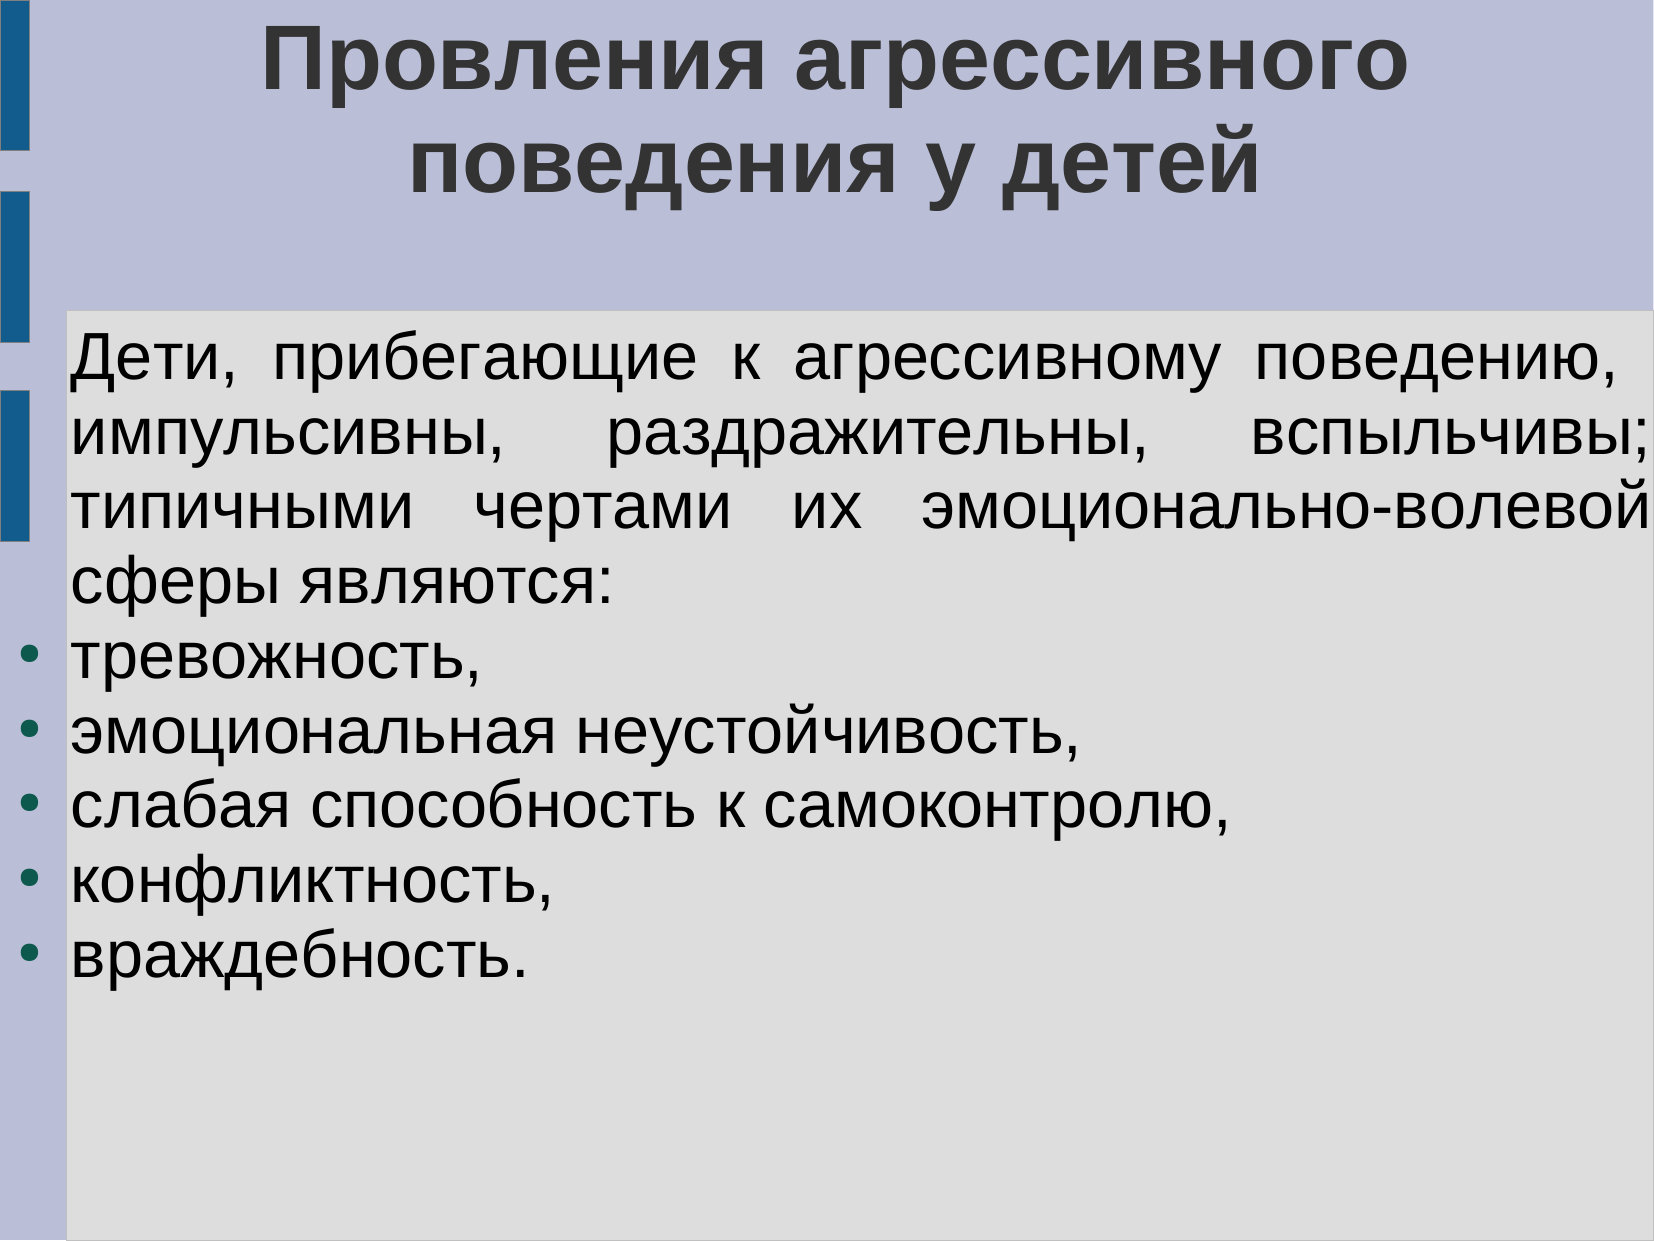

# Провления агрессивного поведения у детей
Дети, прибегающие к агрессивному поведению, импульсивны, раздражительны, вспыльчивы; типичными чертами их эмоционально-волевой сферы являются:
тревожность,
эмоциональная неустойчивость,
слабая способность к самоконтролю,
конфликтность,
враждебность.